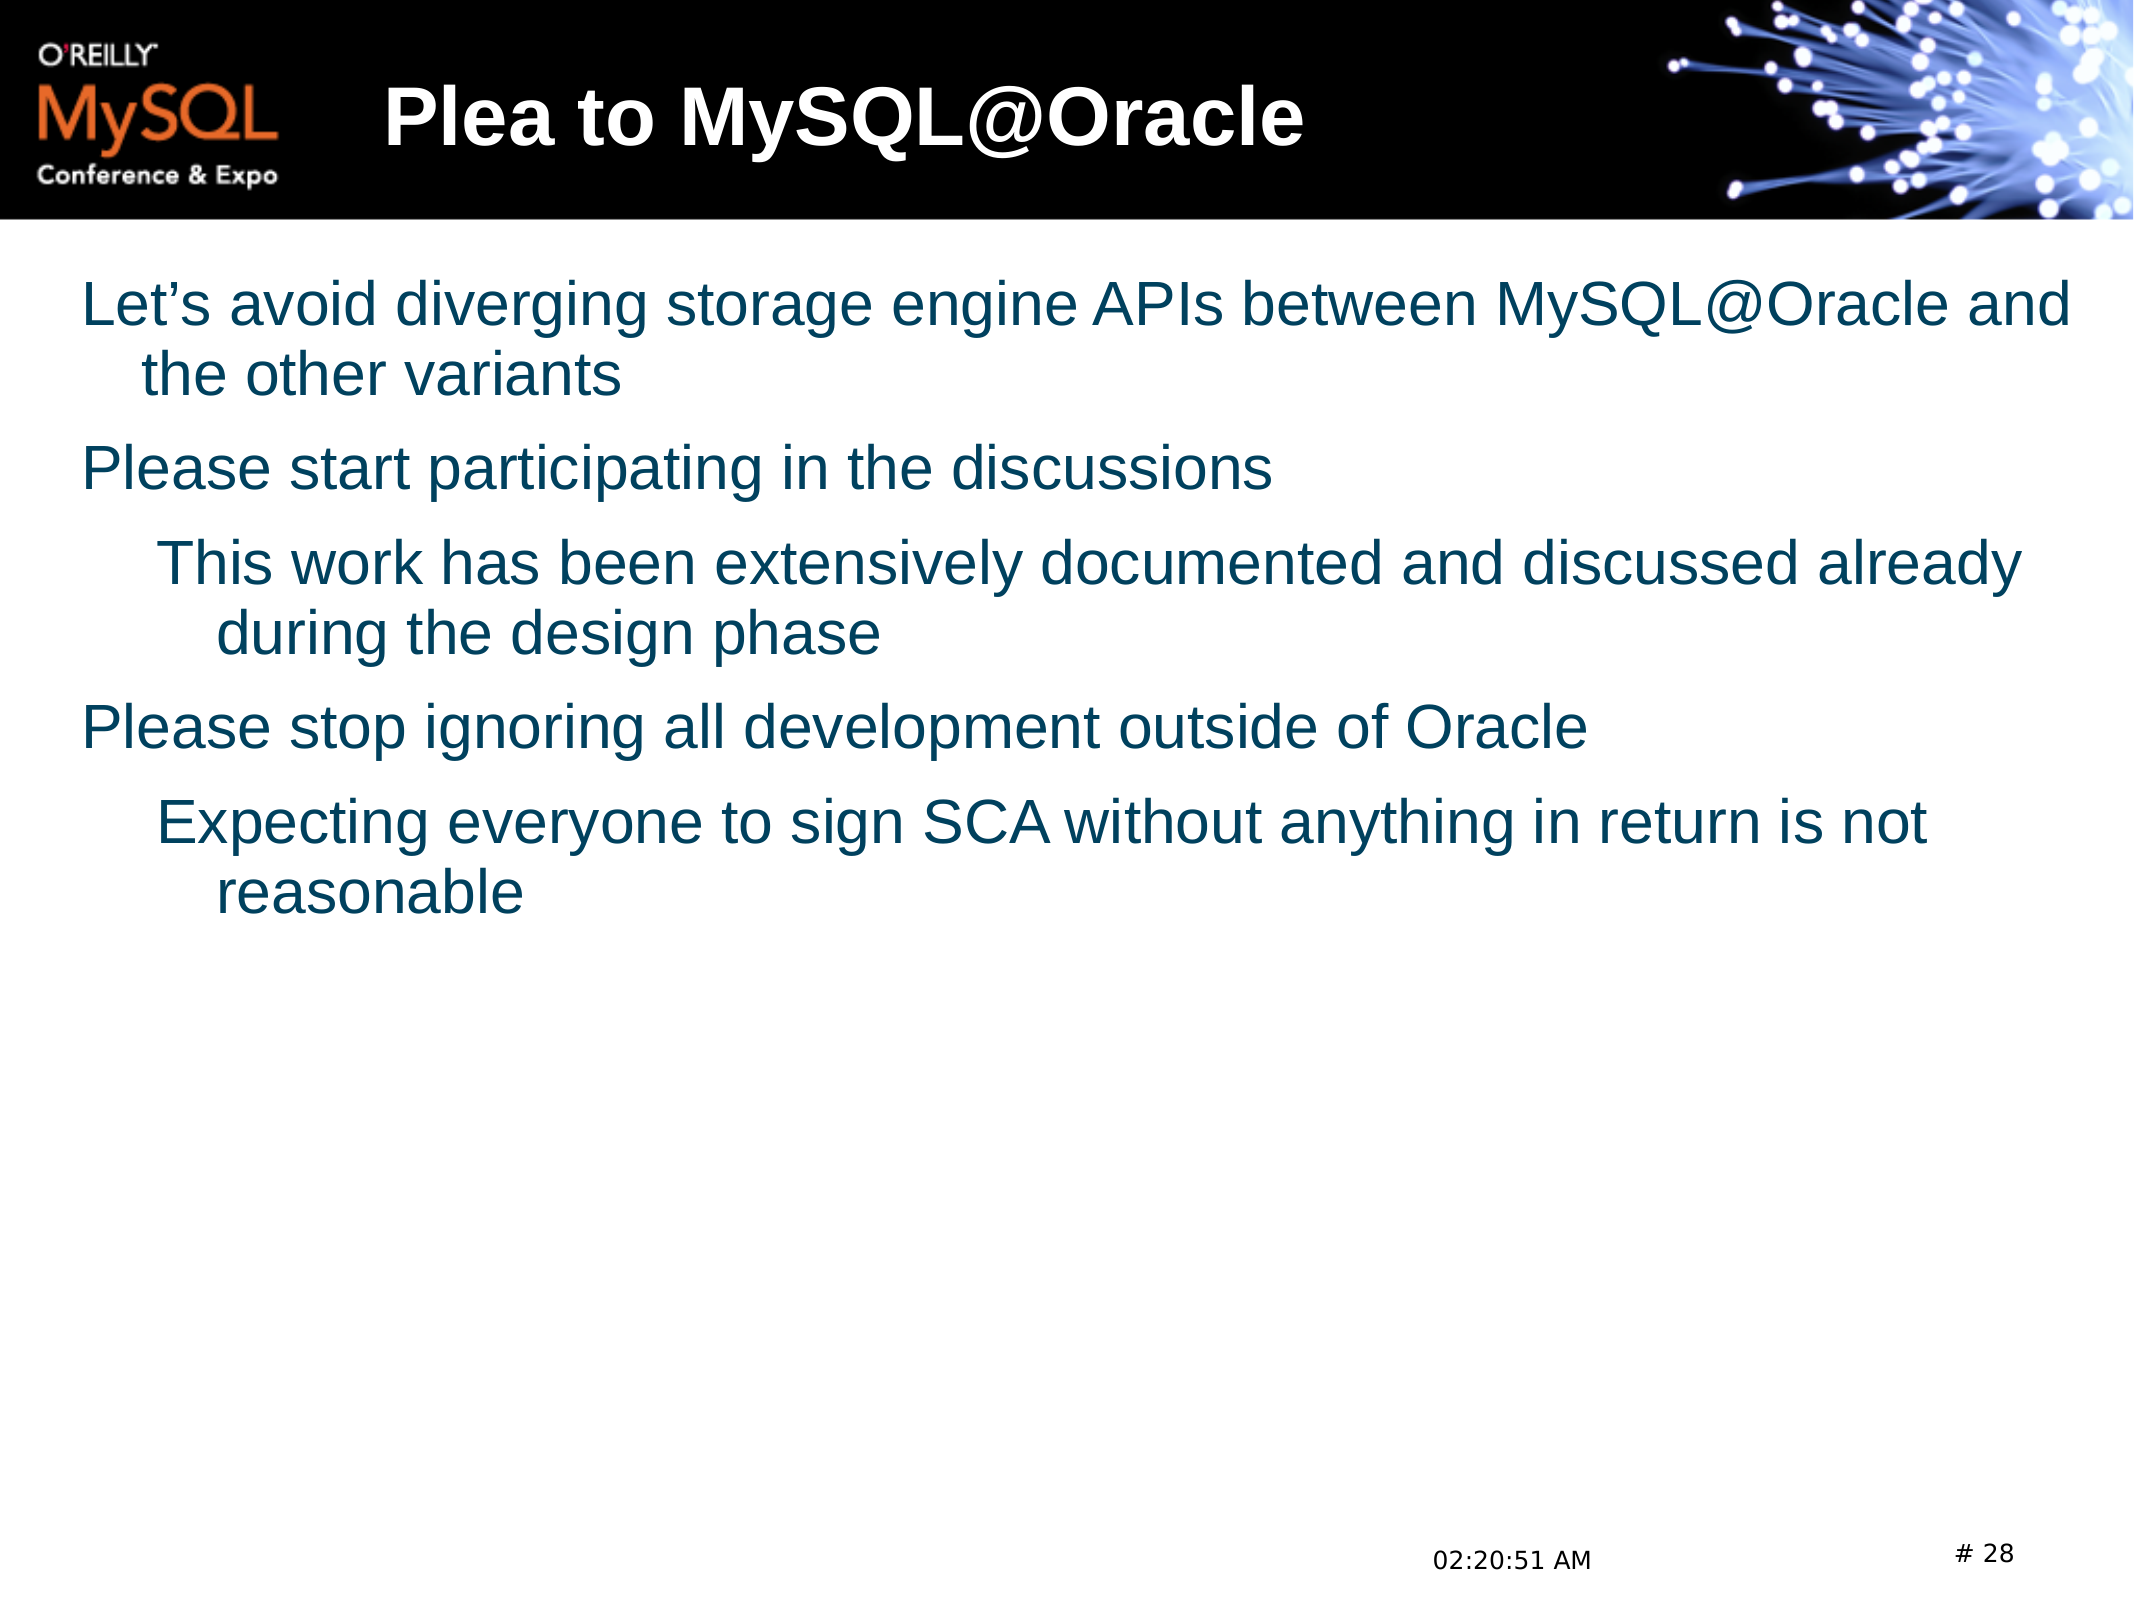

# Plea to MySQL@Oracle
Let’s avoid diverging storage engine APIs between MySQL@Oracle and the other variants
Please start participating in the discussions
This work has been extensively documented and discussed already during the design phase
Please stop ignoring all development outside of Oracle
Expecting everyone to sign SCA without anything in return is not reasonable